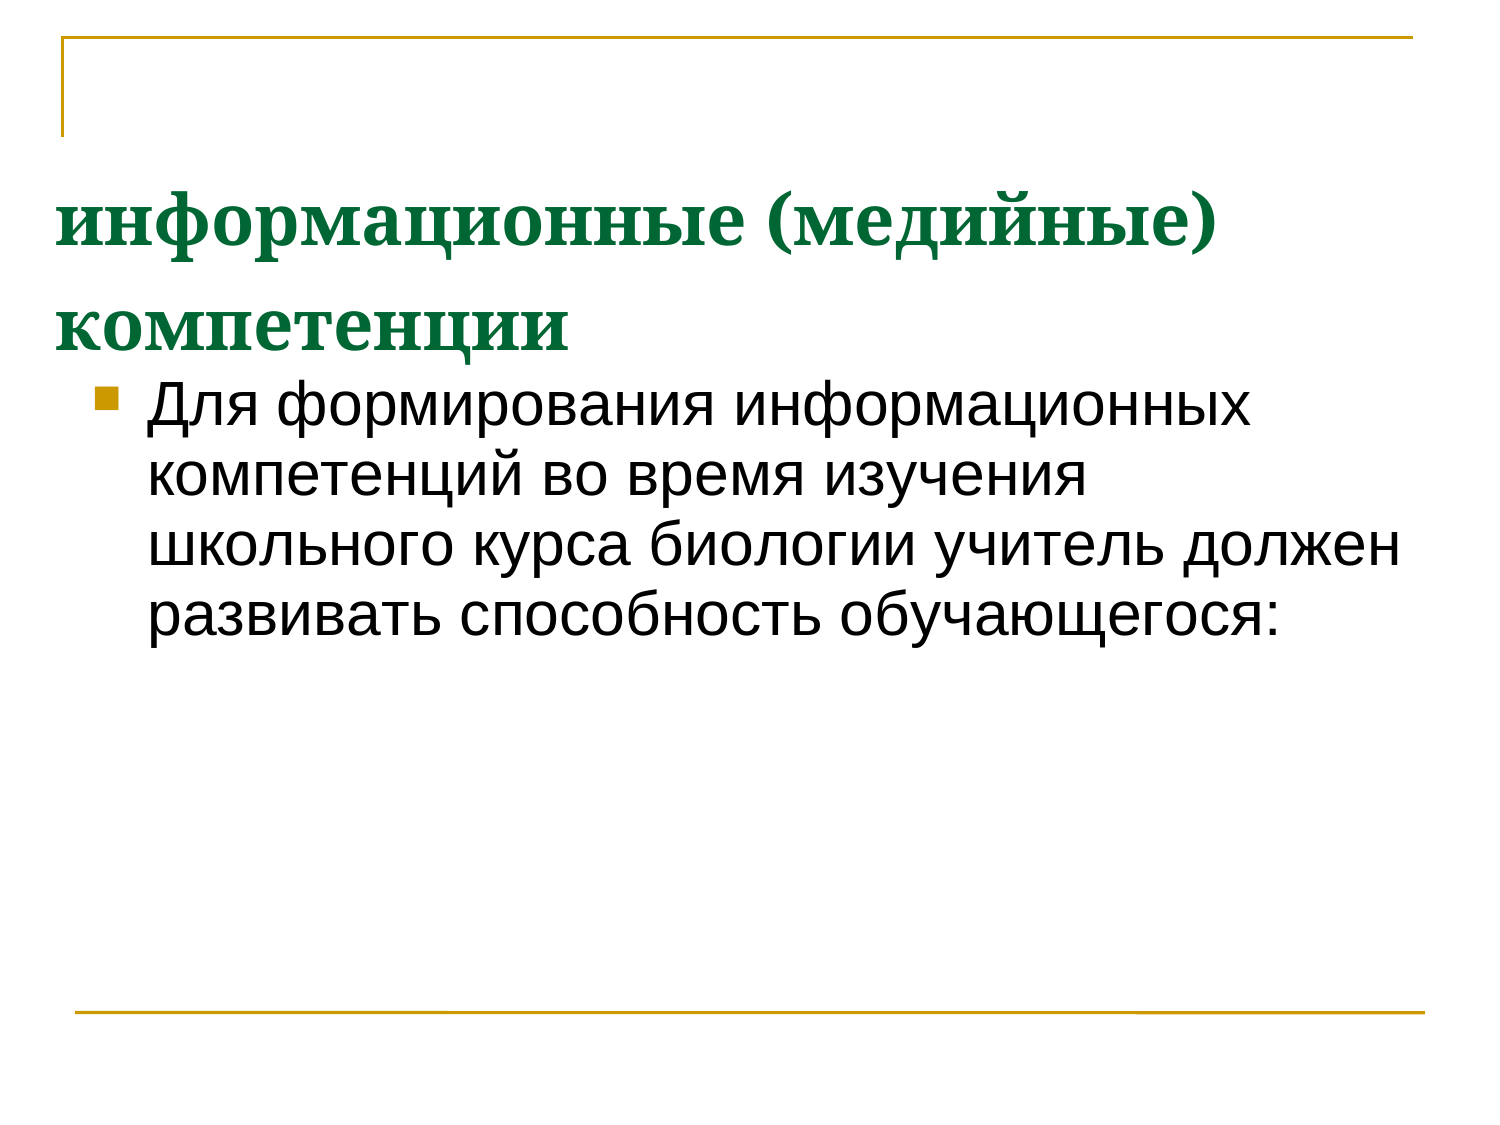

# информационные (медийные) компетенции
Для формирования информационных компетенций во время изучения школьного курса биологии учитель должен развивать способность обучающегося: